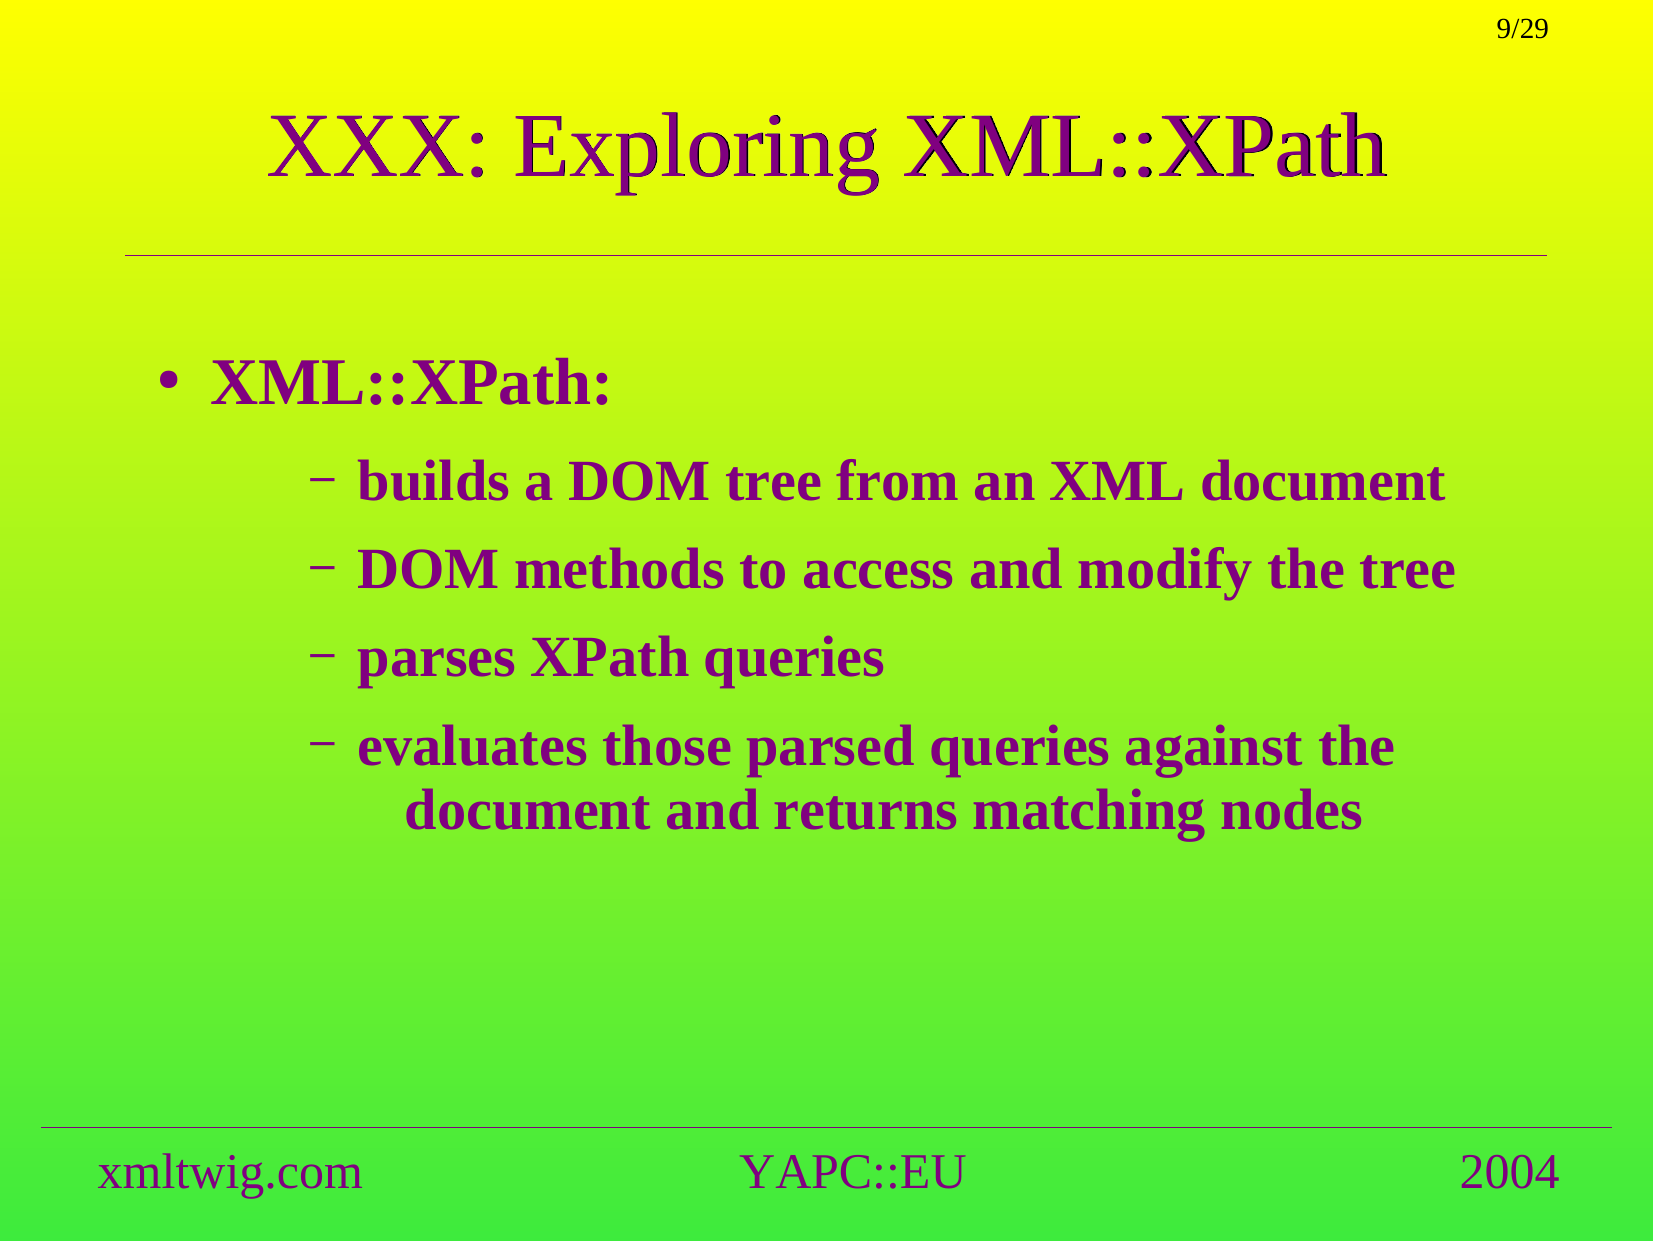

# XXX: Exploring XML::XPath
XML::XPath:
builds a DOM tree from an XML document
DOM methods to access and modify the tree
parses XPath queries
evaluates those parsed queries against the document and returns matching nodes